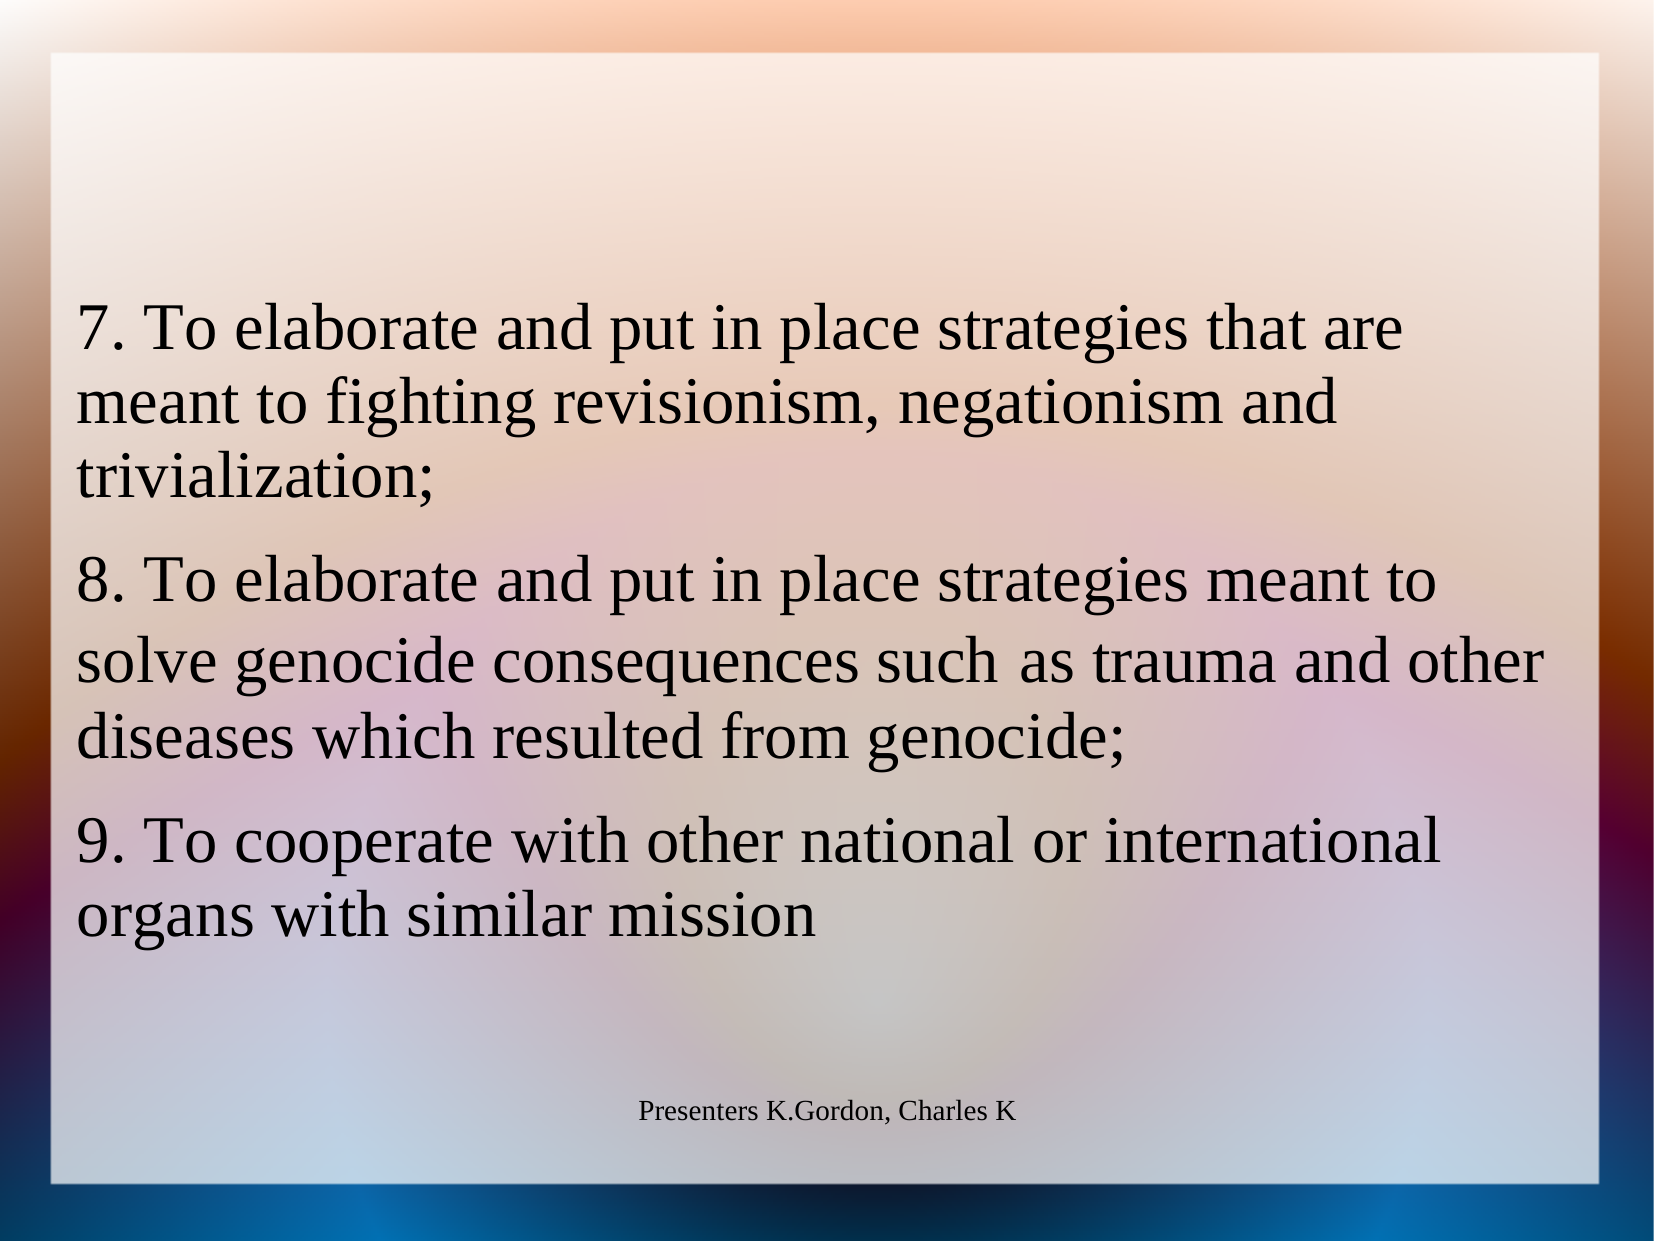

#
7. To elaborate and put in place strategies that are meant to fighting revisionism, negationism and trivialization;
8. To elaborate and put in place strategies meant to solve genocide consequences such as trauma and other diseases which resulted from genocide;
9. To cooperate with other national or international organs with similar mission
Presenters K.Gordon, Charles K